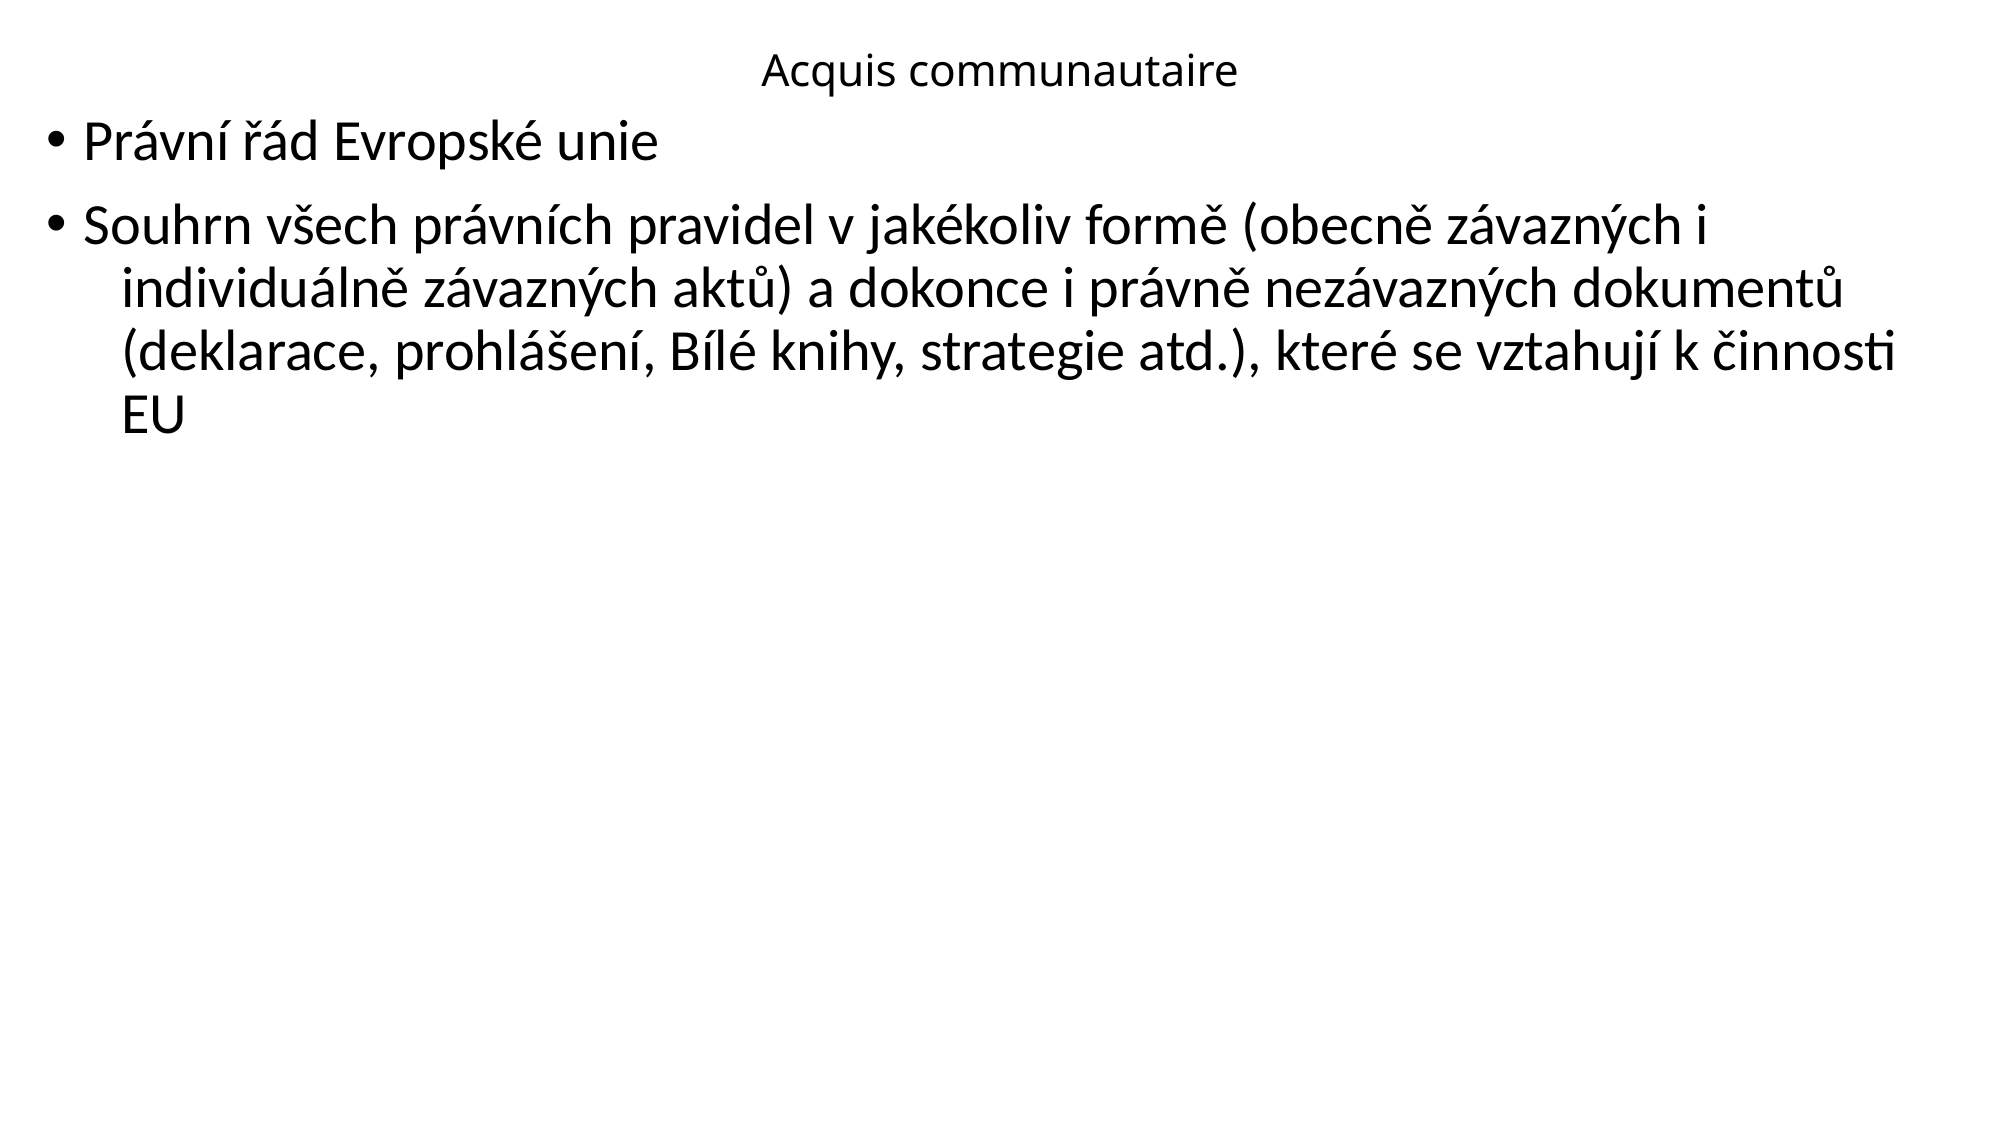

# Acquis communautaire
Právní řád Evropské unie
Souhrn všech právních pravidel v jakékoliv formě (obecně závazných i individuálně závazných aktů) a dokonce i právně nezávazných dokumentů (deklarace, prohlášení, Bílé knihy, strategie atd.), které se vztahují k činnosti EU